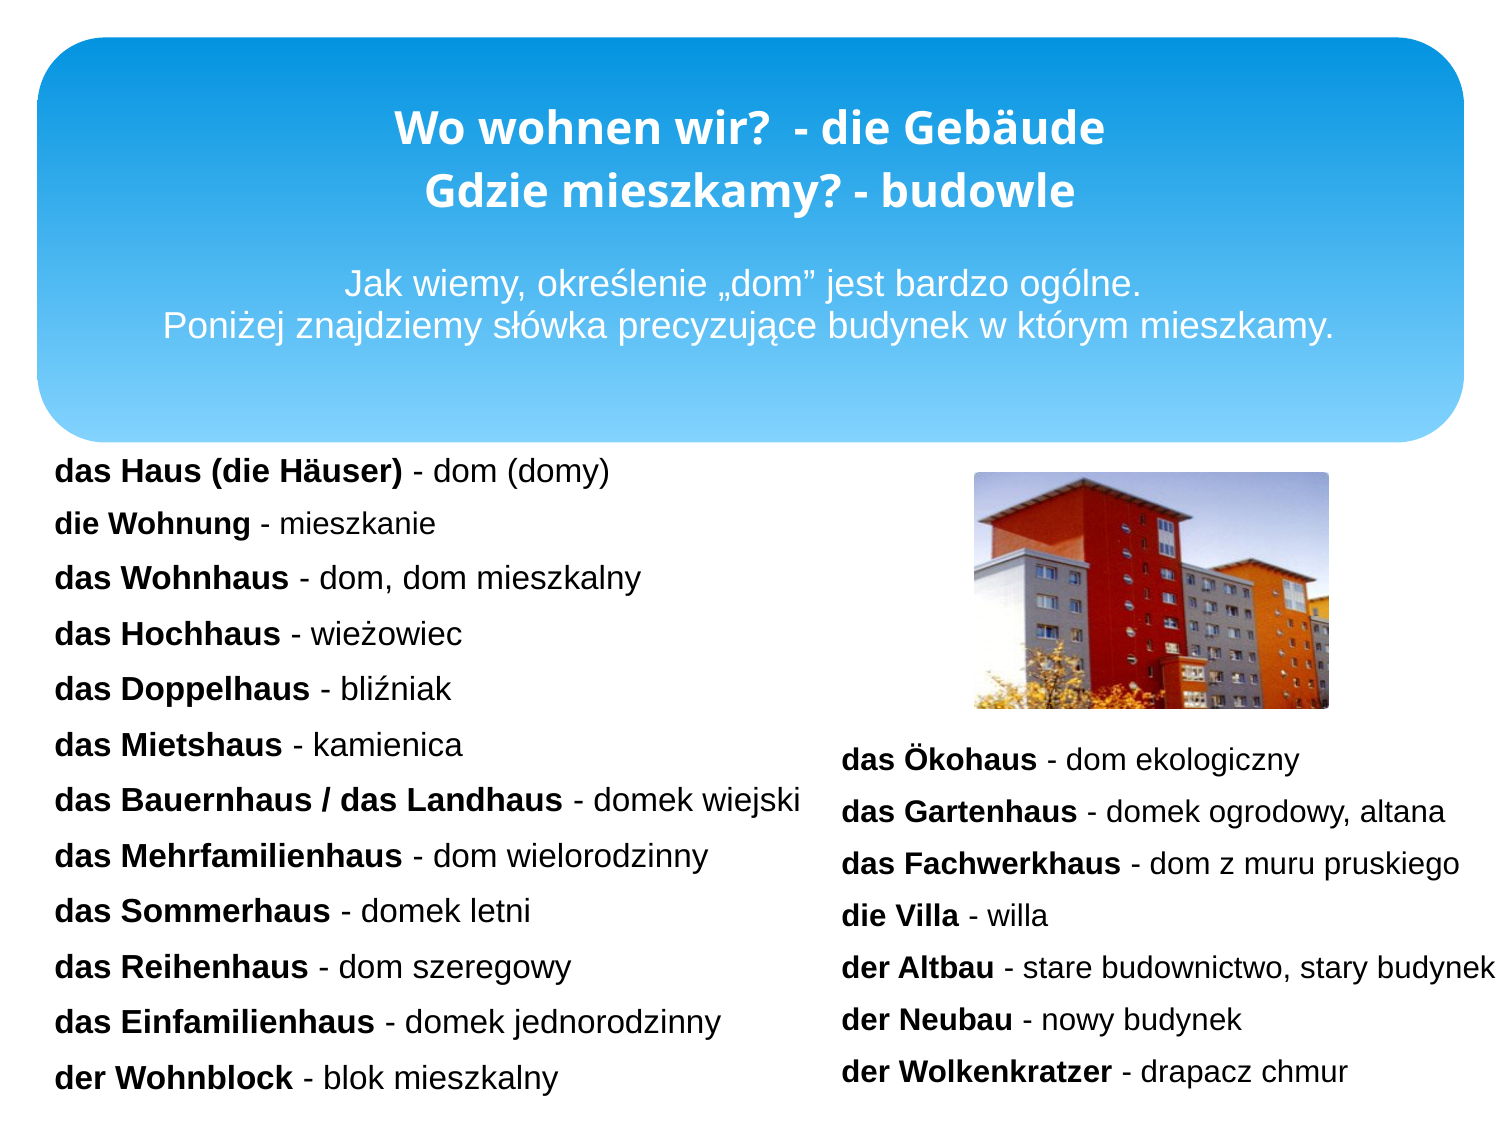

# Wo wohnen wir? - die Gebäude Gdzie mieszkamy? - budowle
Jak wiemy, określenie „dom” jest bardzo ogólne.
Poniżej znajdziemy słówka precyzujące budynek w którym mieszkamy.
das Haus (die Häuser) - dom (domy)
die Wohnung - mieszkanie
das Wohnhaus - dom, dom mieszkalny
das Hochhaus - wieżowiec
das Doppelhaus - bliźniak
das Mietshaus - kamienica
das Bauernhaus / das Landhaus - domek wiejski
das Mehrfamilienhaus - dom wielorodzinny
das Sommerhaus - domek letni
das Reihenhaus - dom szeregowy
das Einfamilienhaus - domek jednorodzinny
der Wohnblock - blok mieszkalny
das Ökohaus - dom ekologiczny
das Gartenhaus - domek ogrodowy, altana
das Fachwerkhaus - dom z muru pruskiego
die Villa - willa
der Altbau - stare budownictwo, stary budynek
der Neubau - nowy budynek
der Wolkenkratzer - drapacz chmur